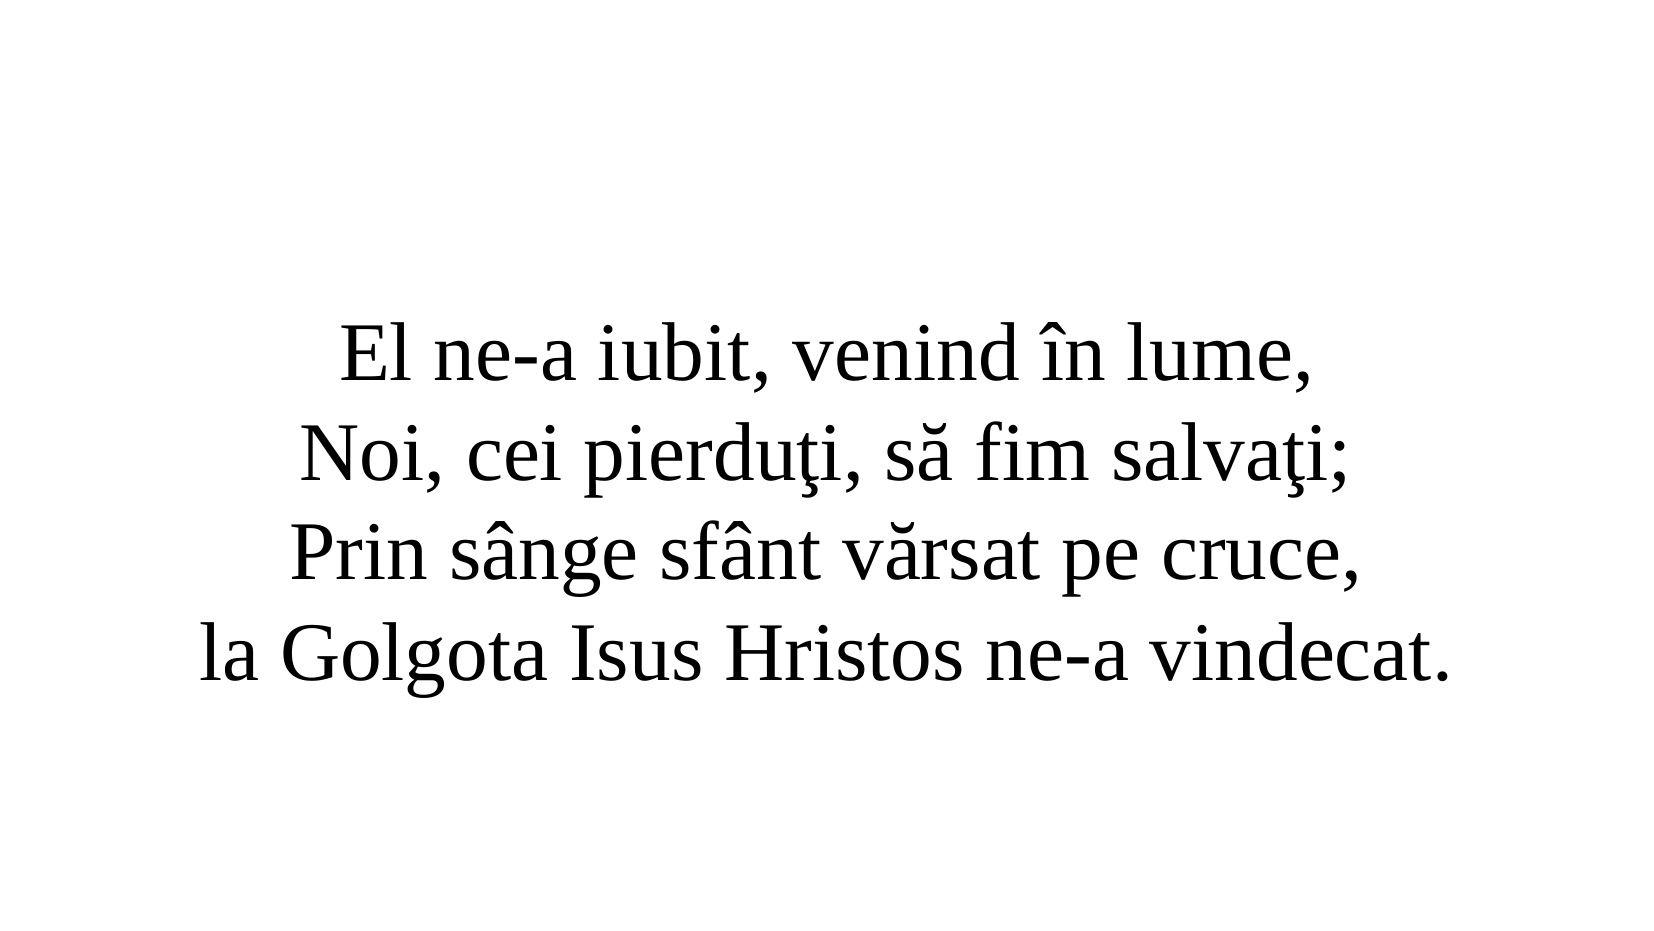

# El ne-a iubit, venind în lume, Noi, cei pierduţi, să fim salvaţi; Prin sânge sfânt vărsat pe cruce, la Golgota Isus Hristos ne-a vindecat.